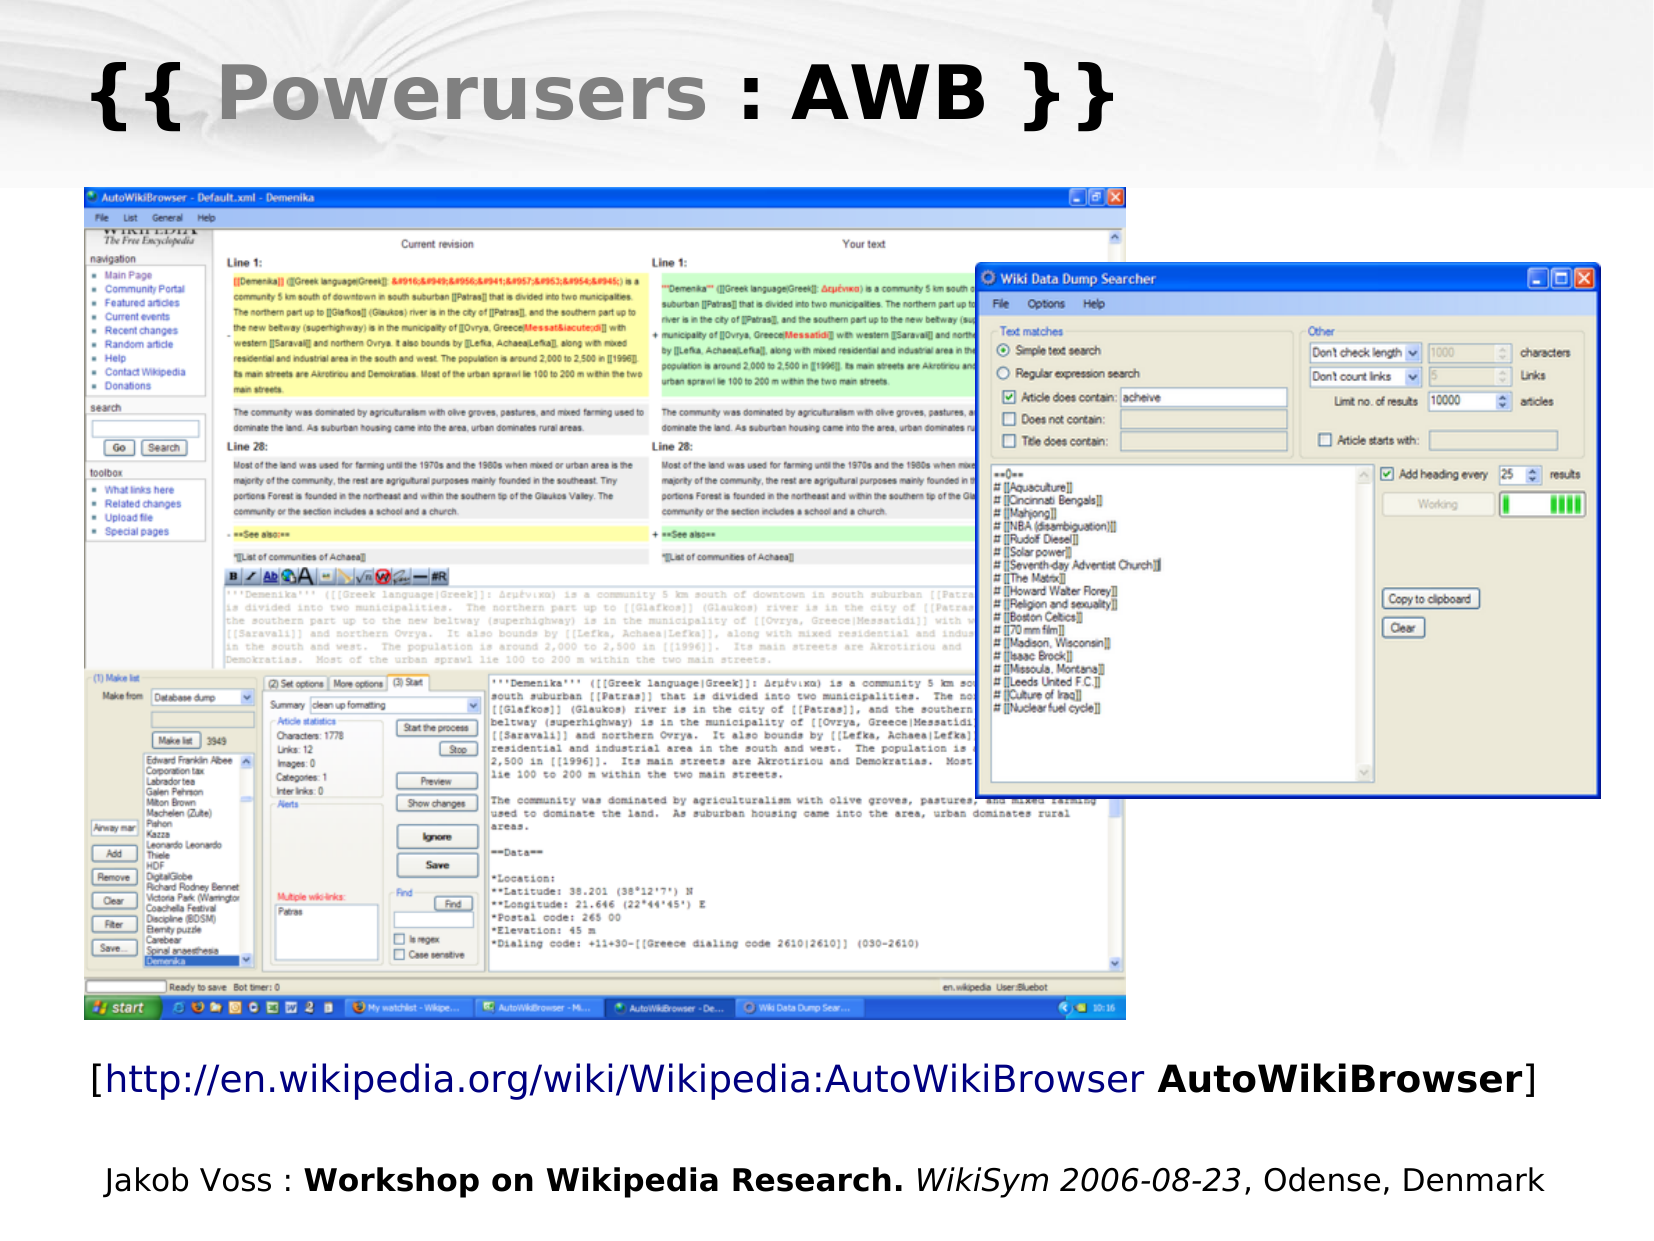

# {{ Powerusers : AWB }}
[http://en.wikipedia.org/wiki/Wikipedia:AutoWikiBrowser AutoWikiBrowser]